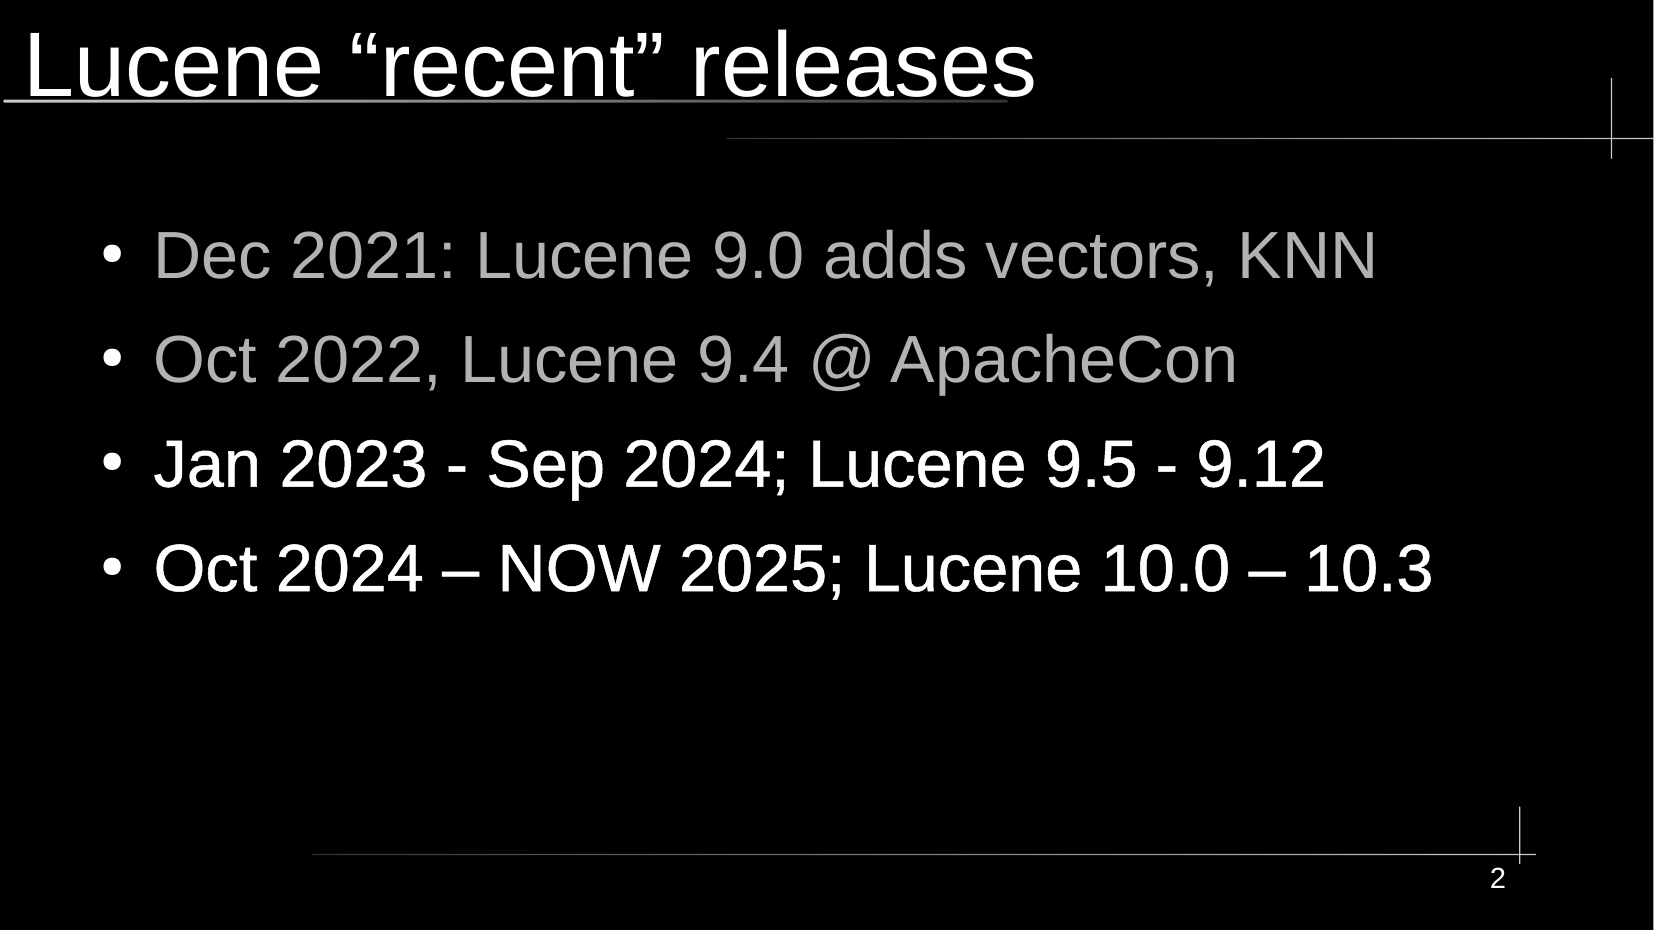

# Lucene “recent” releases
Dec 2021: Lucene 9.0 adds vectors, KNN
Oct 2022, Lucene 9.4 @ ApacheCon
Jan 2023 - Sep 2024; Lucene 9.5 - 9.12
Oct 2024 – NOW 2025; Lucene 10.0 – 10.3
2